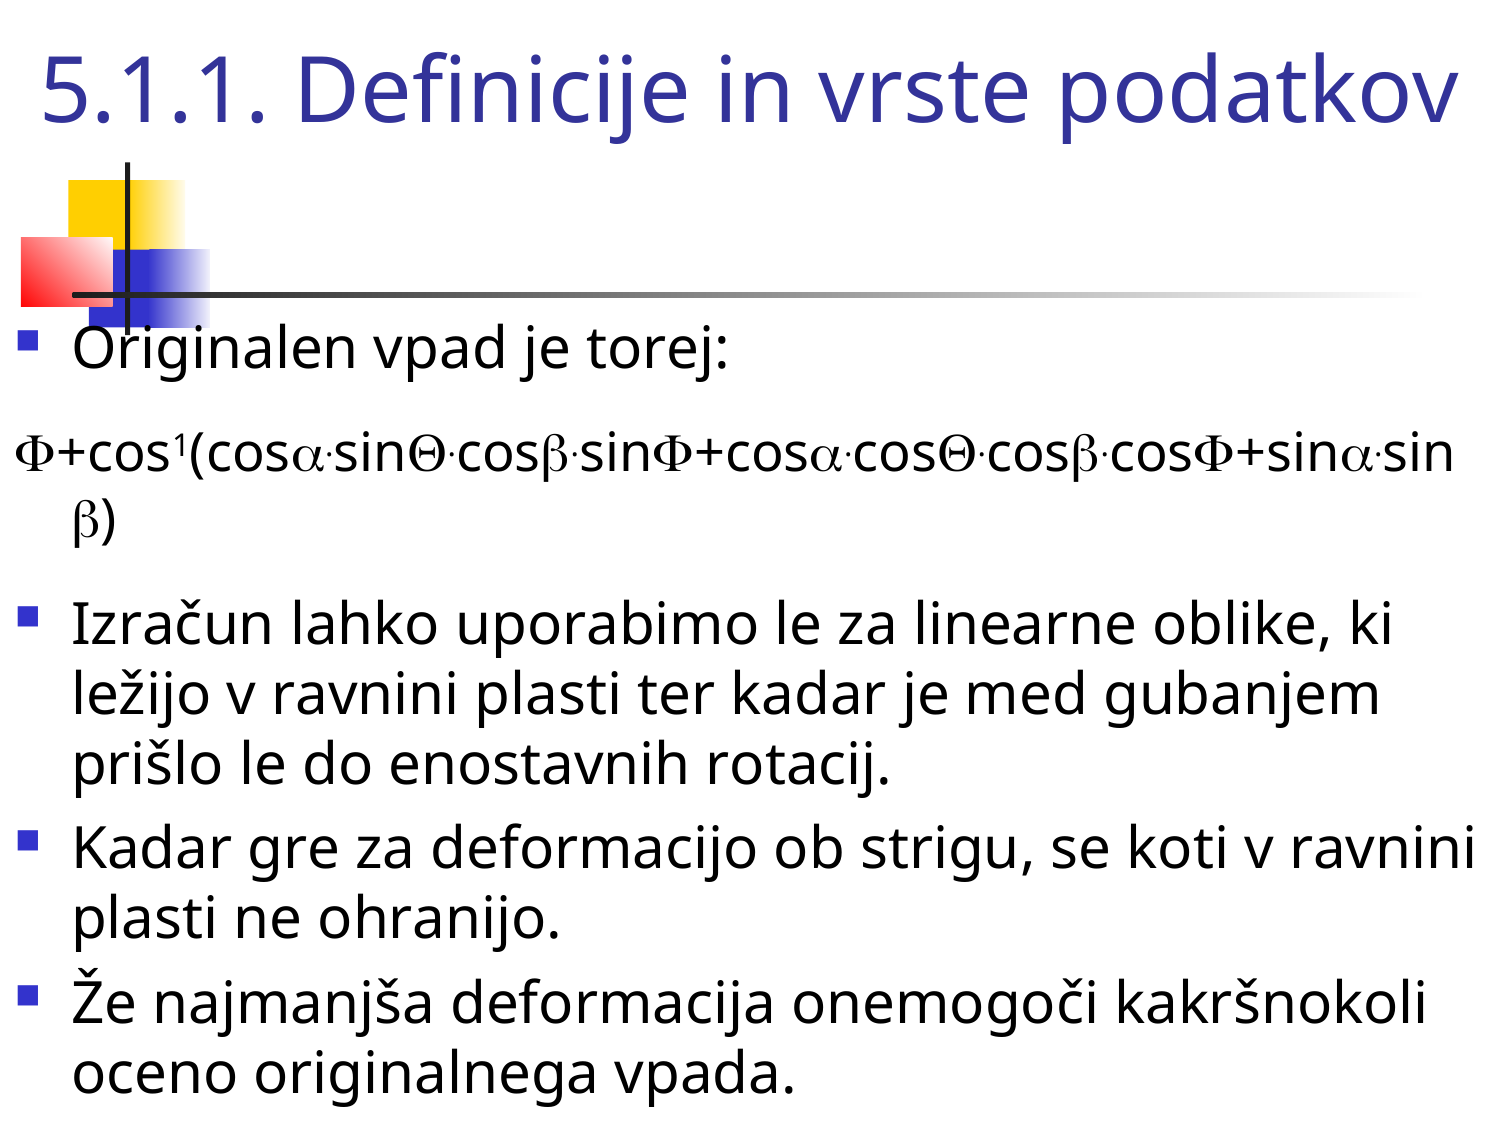

# 5.1.1. Definicije in vrste podatkov
Originalen vpad je torej:
+cos1(cos.sin.cos.sin+cos.cos.cos.cos+sin.sin)
Izračun lahko uporabimo le za linearne oblike, ki ležijo v ravnini plasti ter kadar je med gubanjem prišlo le do enostavnih rotacij.
Kadar gre za deformacijo ob strigu, se koti v ravnini plasti ne ohranijo.
Že najmanjša deformacija onemogoči kakršnokoli oceno originalnega vpada.